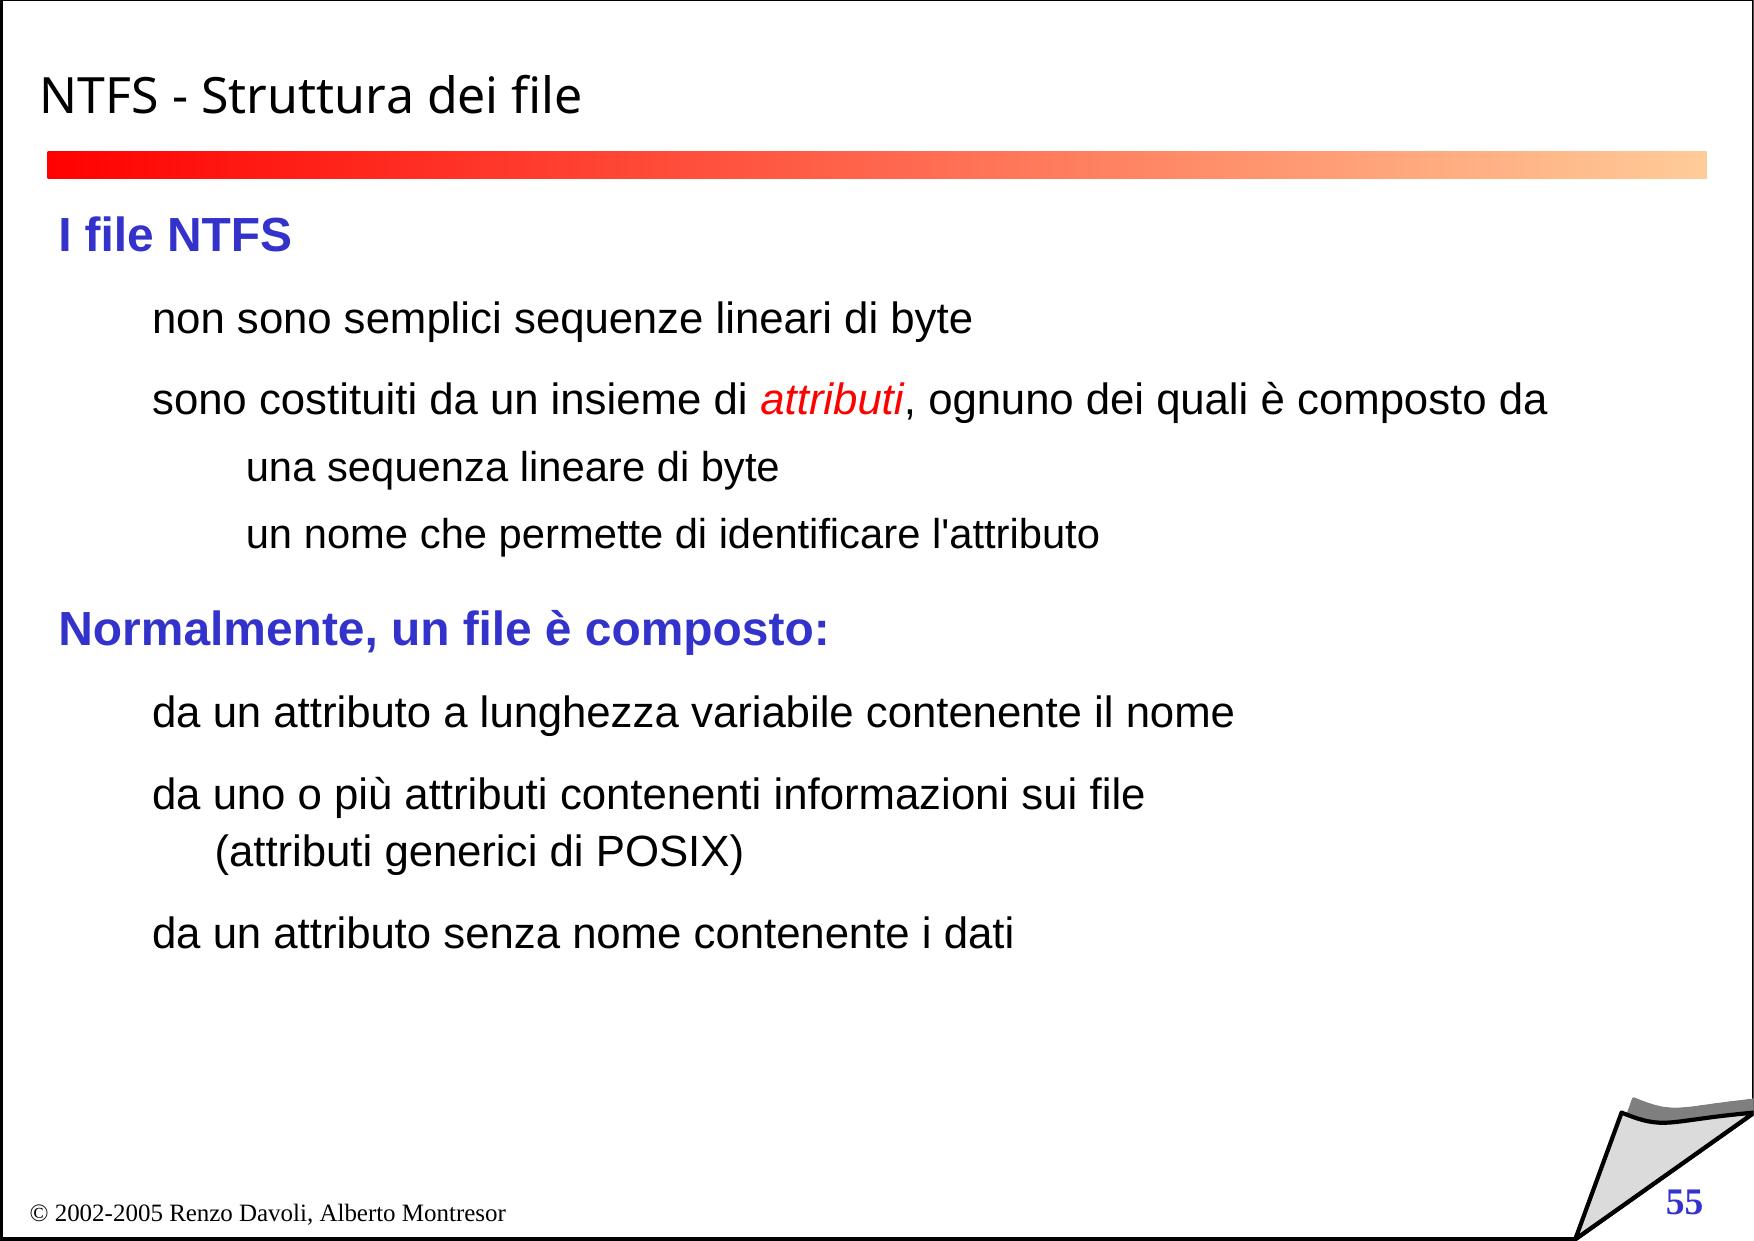

# NTFS - Struttura dei file
I file NTFS
non sono semplici sequenze lineari di byte
sono costituiti da un insieme di attributi, ognuno dei quali è composto da
una sequenza lineare di byte
un nome che permette di identificare l'attributo
Normalmente, un file è composto:
da un attributo a lunghezza variabile contenente il nome
da uno o più attributi contenenti informazioni sui file
(attributi generici di POSIX)
da un attributo senza nome contenente i dati